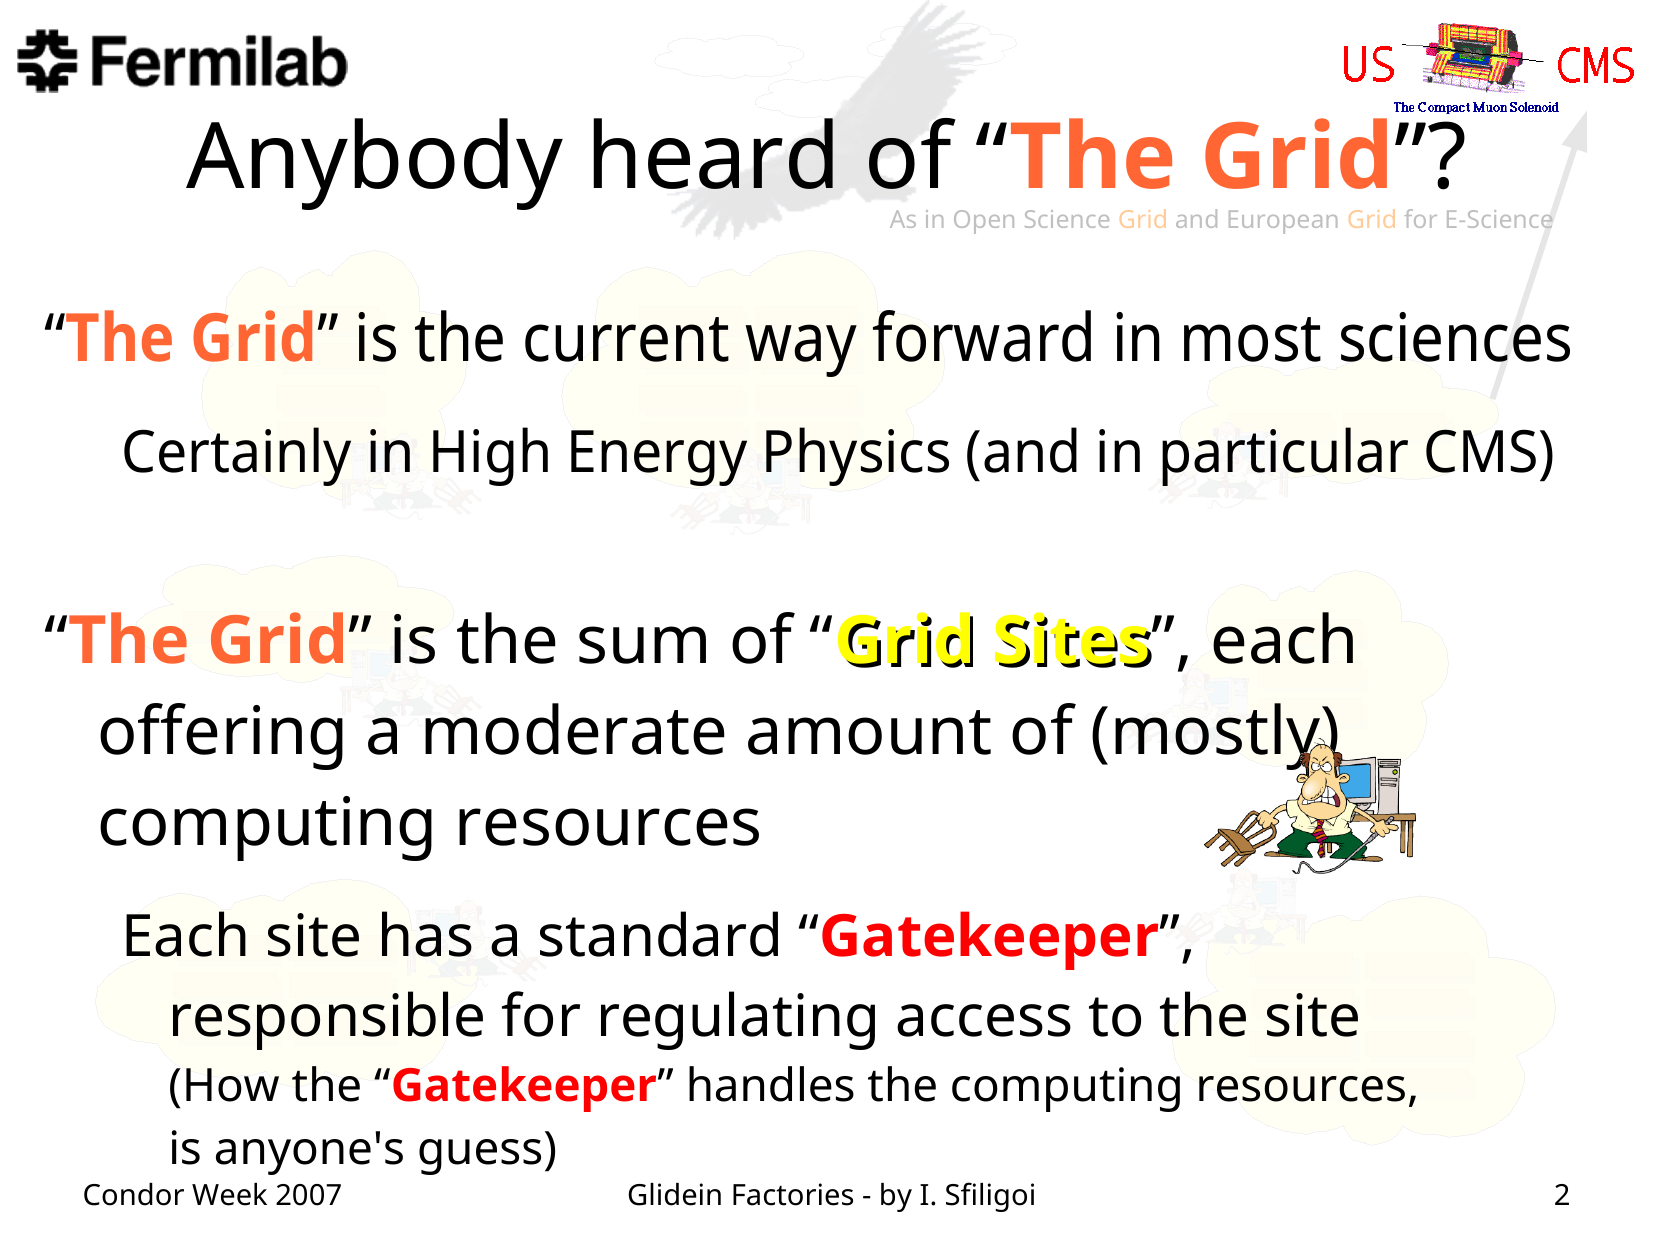

# Anybody heard of “The Grid”?
As in Open Science Grid and European Grid for E-Science
“The Grid” is the current way forward in most sciences
Certainly in High Energy Physics (and in particular CMS)
“The Grid” is the sum of “Grid Sites”, each
offering a moderate amount of (mostly)
computing resources
Each site has a standard “Gatekeeper”,
responsible for regulating access to the site
(How the “Gatekeeper” handles the computing resources,
is anyone's guess)
Condor Week 2007
Glidein Factories - by I. Sfiligoi
2